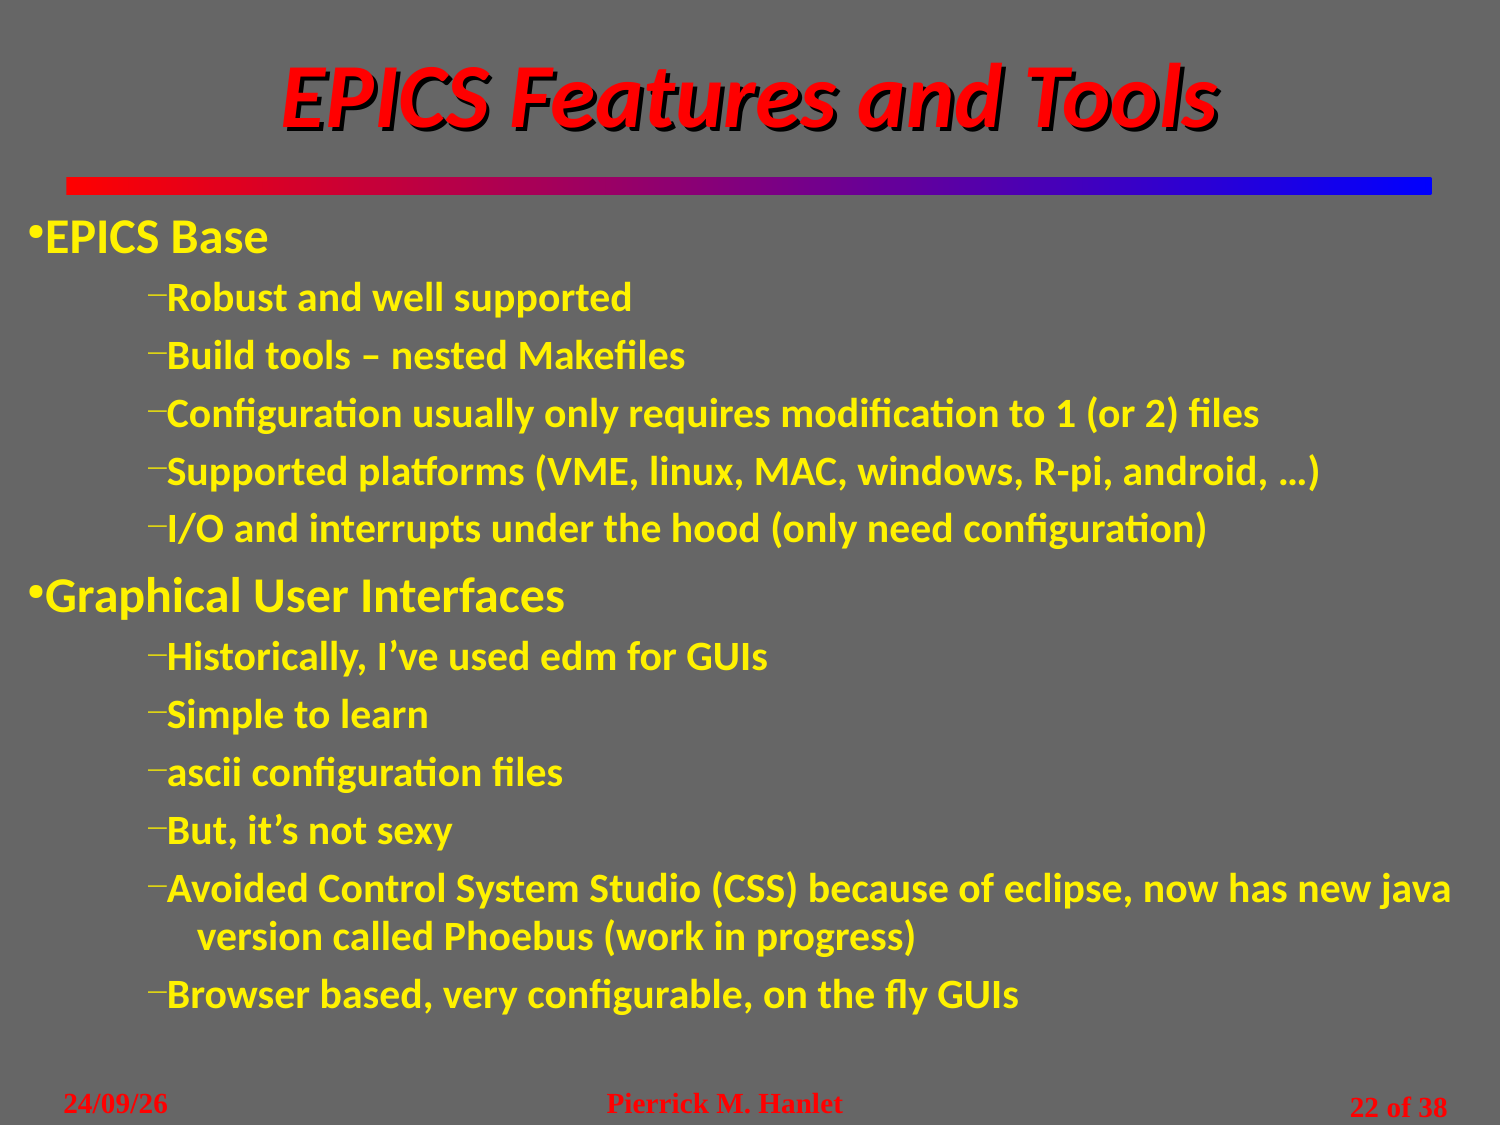

# EPICS Features and Tools
EPICS Base
Robust and well supported
Build tools – nested Makefiles
Configuration usually only requires modification to 1 (or 2) files
Supported platforms (VME, linux, MAC, windows, R-pi, android, …)
I/O and interrupts under the hood (only need configuration)
Graphical User Interfaces
Historically, I’ve used edm for GUIs
Simple to learn
ascii configuration files
But, it’s not sexy
Avoided Control System Studio (CSS) because of eclipse, now has new java version called Phoebus (work in progress)
Browser based, very configurable, on the fly GUIs
22
Pierrick Hanlet